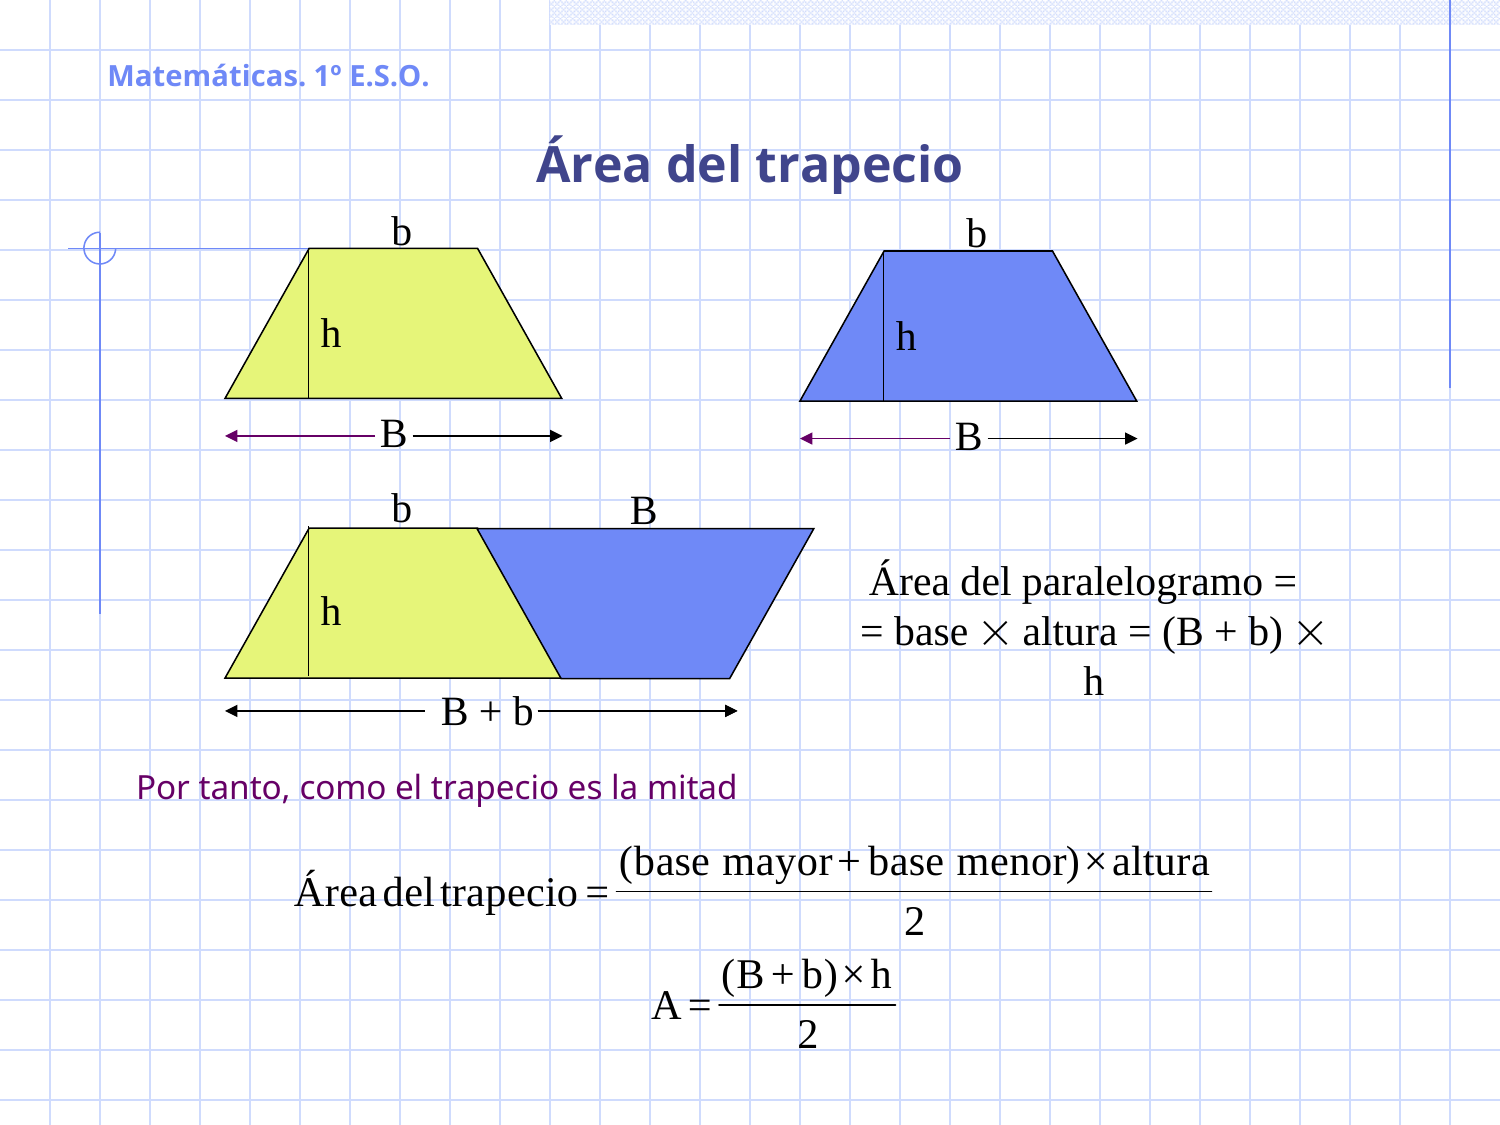

Área del trapecio
b
b
h
B
h
B
b
B
h
Área del paralelogramo =
= base  altura = (B + b)  h
B + b
Por tanto, como el trapecio es la mitad